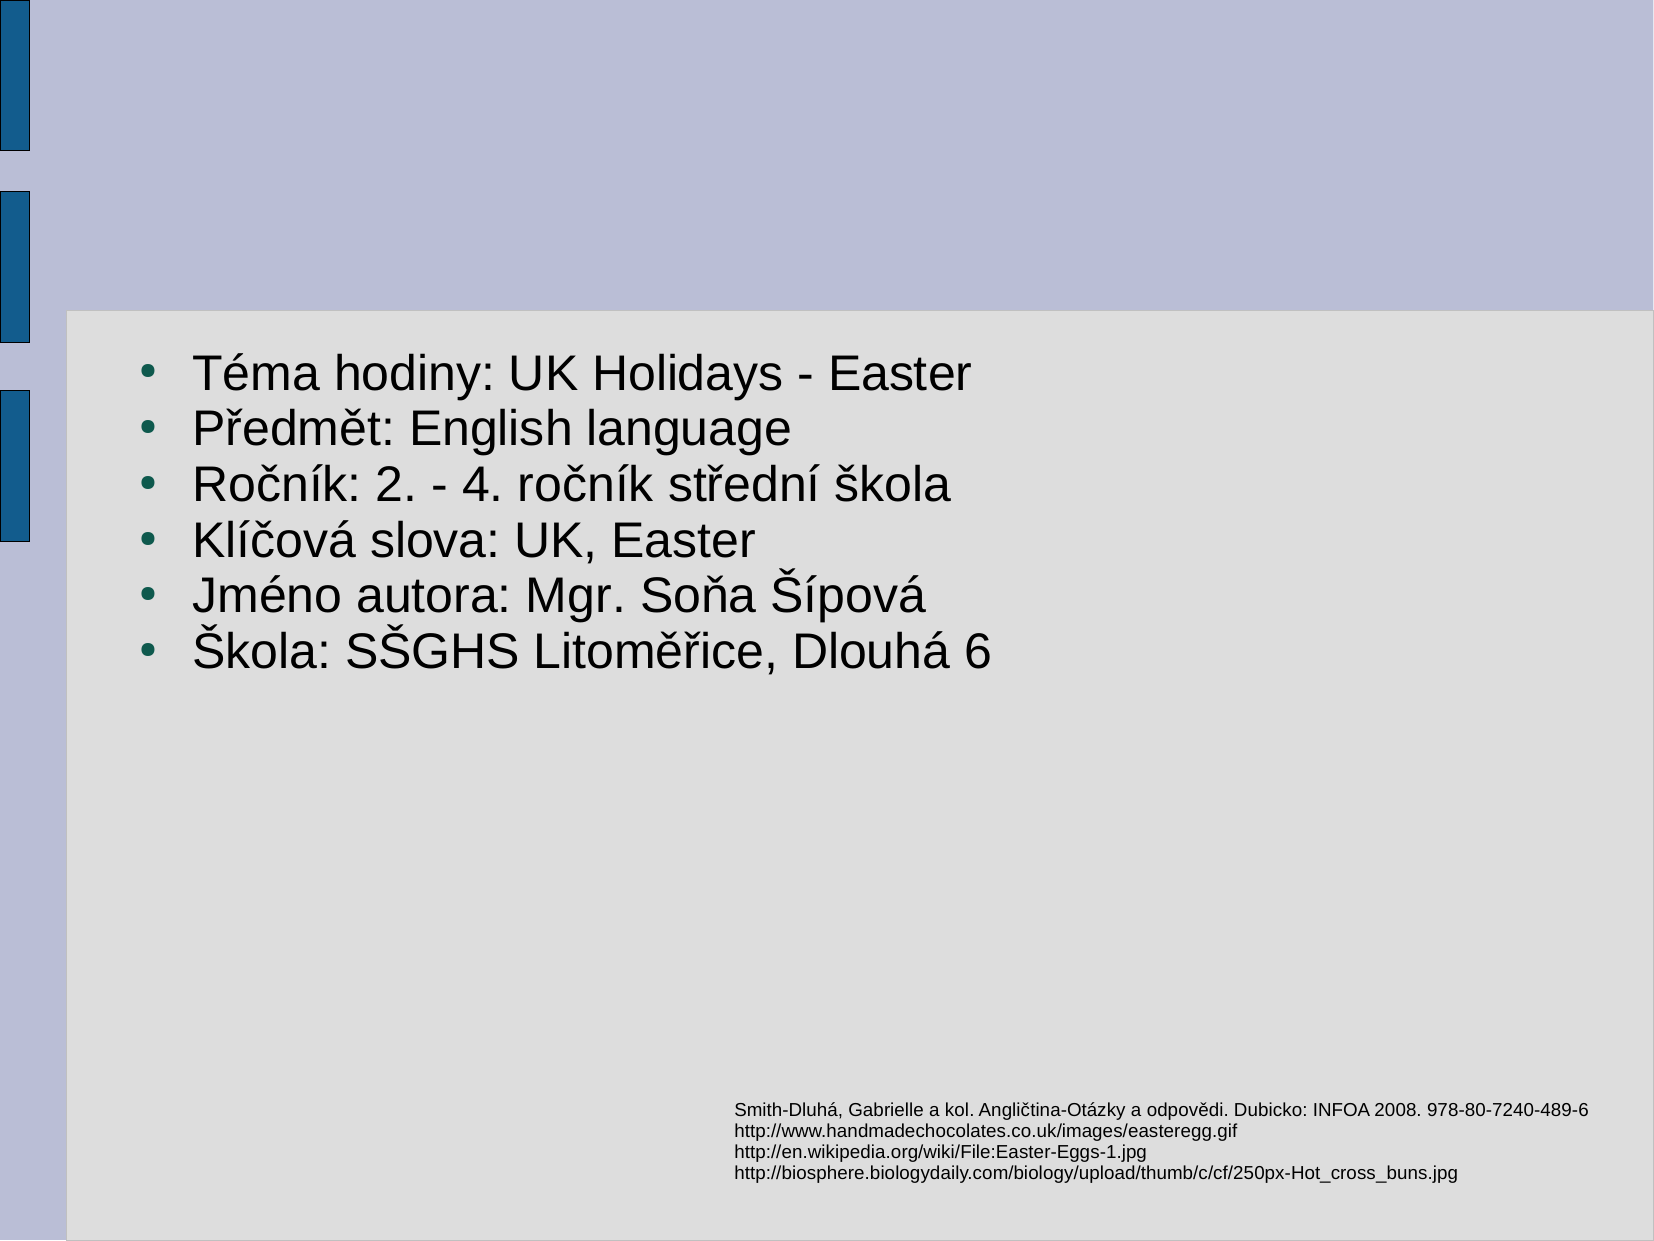

# Téma hodiny: UK Holidays - Easter
Předmět: English language
Ročník: 2. - 4. ročník střední škola
Klíčová slova: UK, Easter
Jméno autora: Mgr. Soňa Šípová
Škola: SŠGHS Litoměřice, Dlouhá 6
Smith-Dluhá, Gabrielle a kol. Angličtina-Otázky a odpovědi. Dubicko: INFOA 2008. 978-80-7240-489-6
http://www.handmadechocolates.co.uk/images/easteregg.gif
http://en.wikipedia.org/wiki/File:Easter-Eggs-1.jpg
http://biosphere.biologydaily.com/biology/upload/thumb/c/cf/250px-Hot_cross_buns.jpg